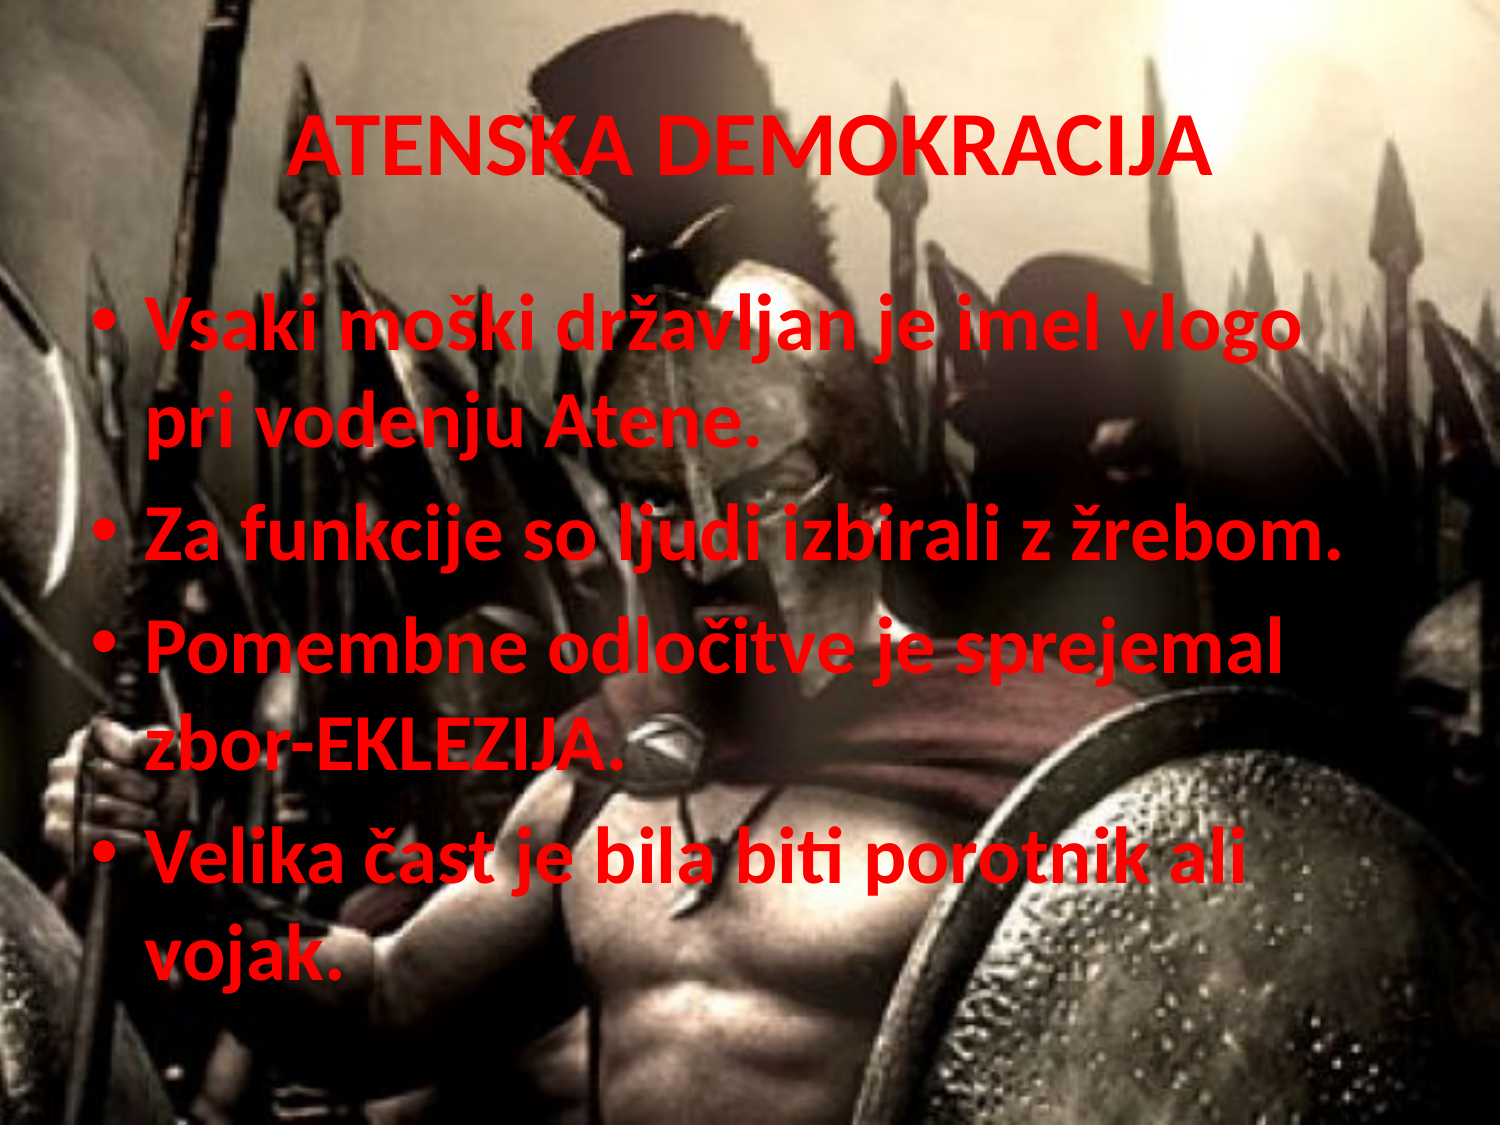

# ATENSKA DEMOKRACIJA
Vsaki moški državljan je imel vlogo pri vodenju Atene.
Za funkcije so ljudi izbirali z žrebom.
Pomembne odločitve je sprejemal zbor-EKLEZIJA.
Velika čast je bila biti porotnik ali vojak.